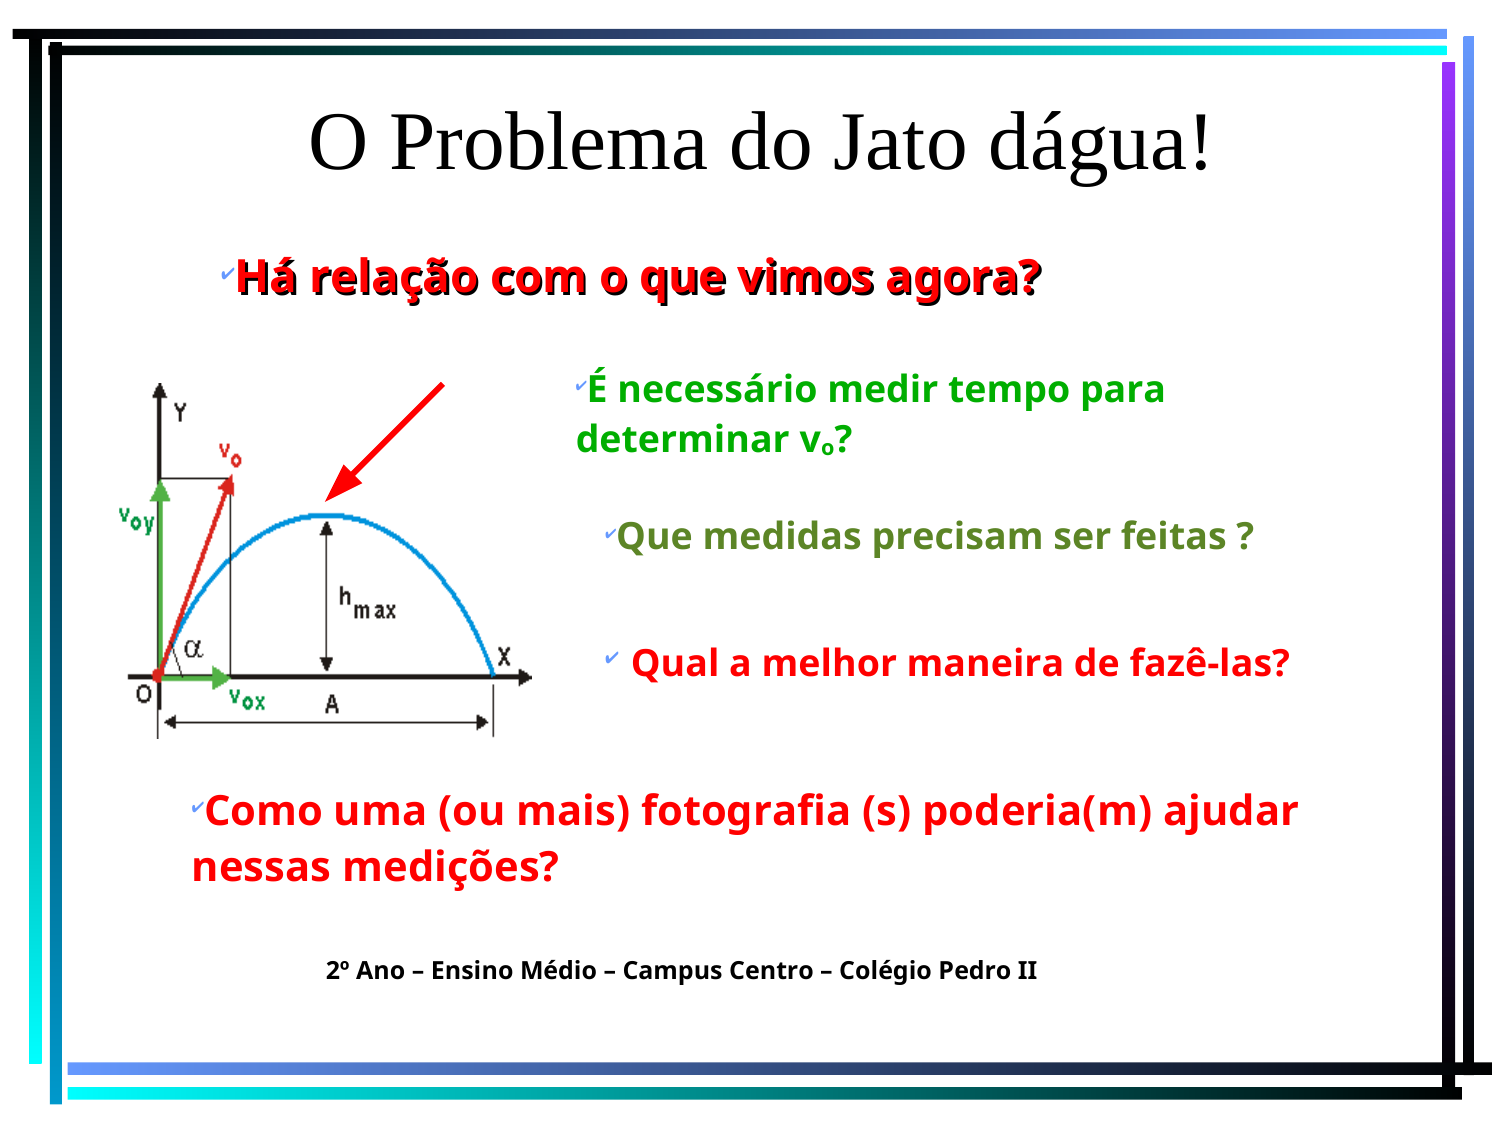

# O Problema do Jato dágua!
Há relação com o que vimos agora?
É necessário medir tempo para determinar vo?
Que medidas precisam ser feitas ?
 Qual a melhor maneira de fazê-las?
Como uma (ou mais) fotografia (s) poderia(m) ajudar nessas medições?
2º Ano – Ensino Médio – Campus Centro – Colégio Pedro II